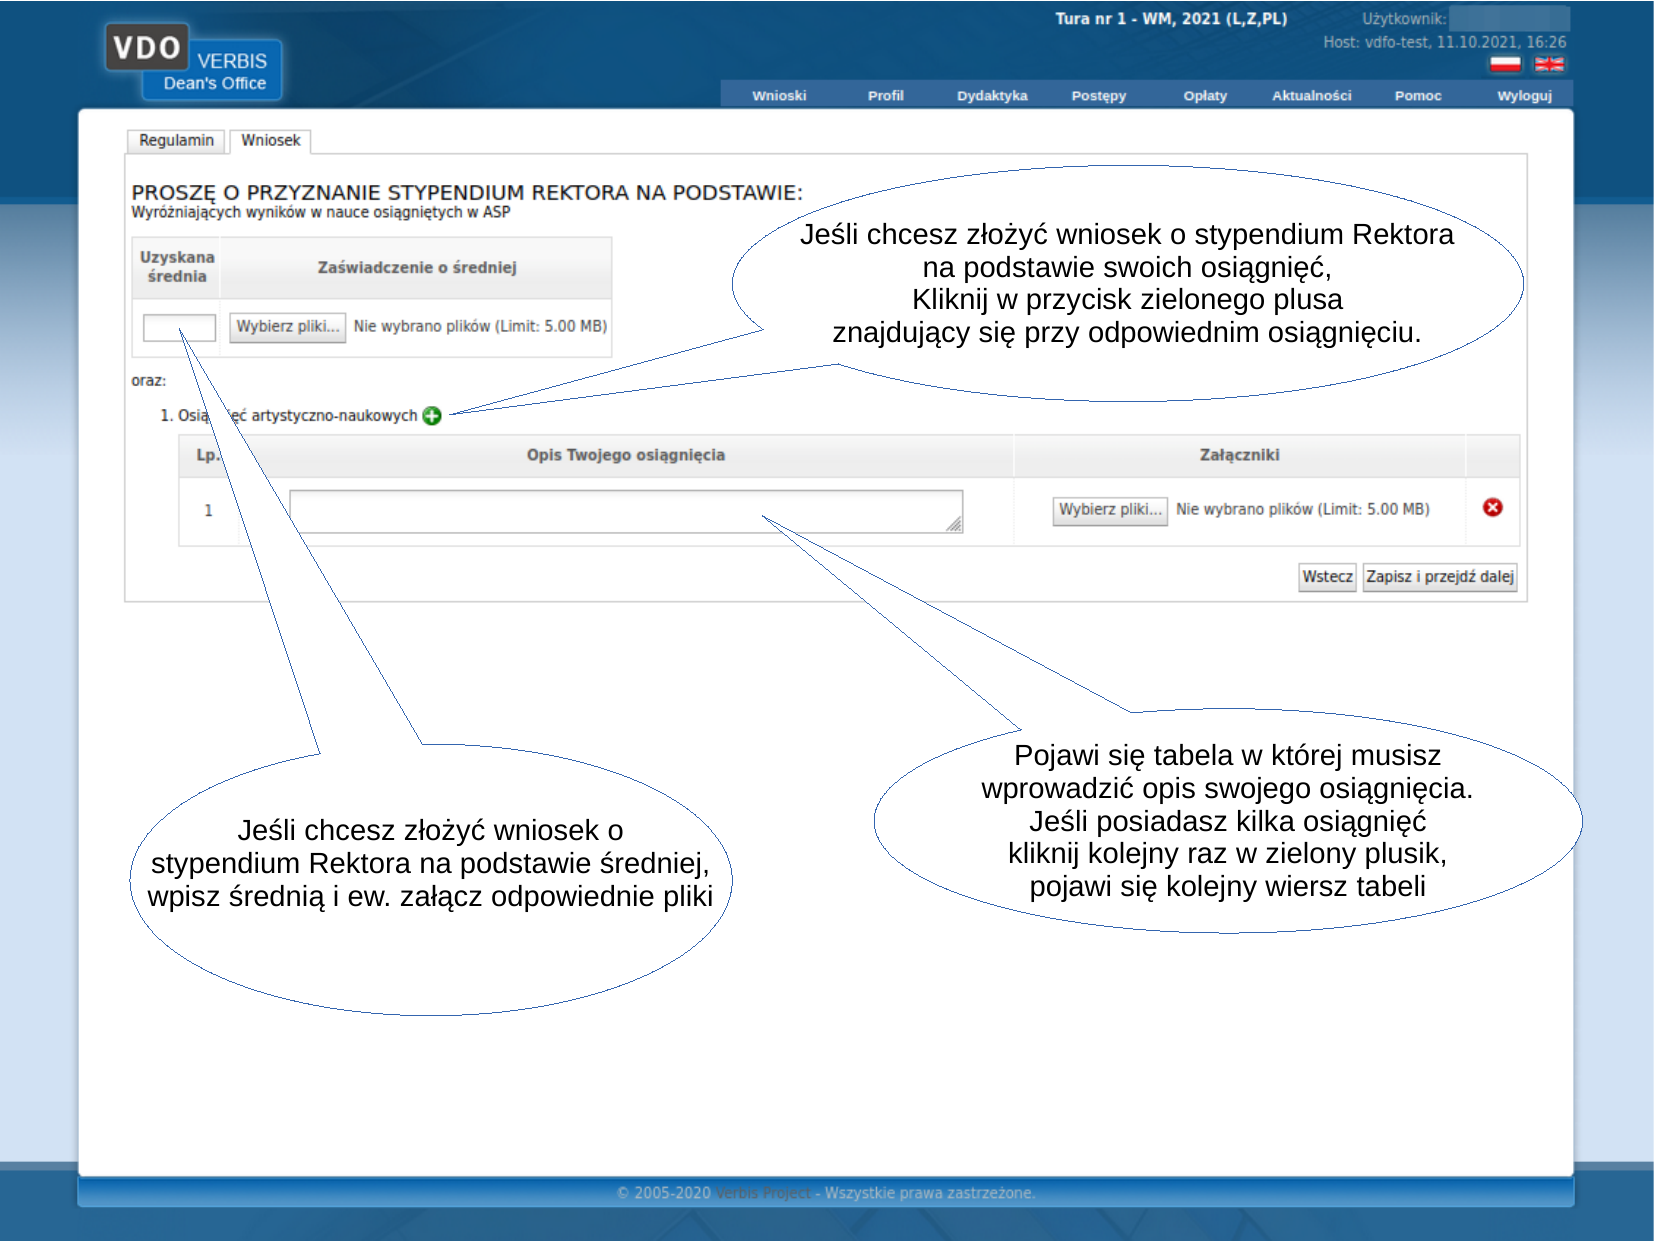

Jeśli chcesz złożyć wniosek o stypendium Rektora
na podstawie swoich osiągnięć,
Kliknij w przycisk zielonego plusa
znajdujący się przy odpowiednim osiągnięciu.
Pojawi się tabela w której musisz
wprowadzić opis swojego osiągnięcia.
Jeśli posiadasz kilka osiągnięć
kliknij kolejny raz w zielony plusik,
pojawi się kolejny wiersz tabeli
Jeśli chcesz złożyć wniosek o
stypendium Rektora na podstawie średniej,
wpisz średnią i ew. załącz odpowiednie pliki
© 2020 Verbis - wszystkie prawa zastrzeżone